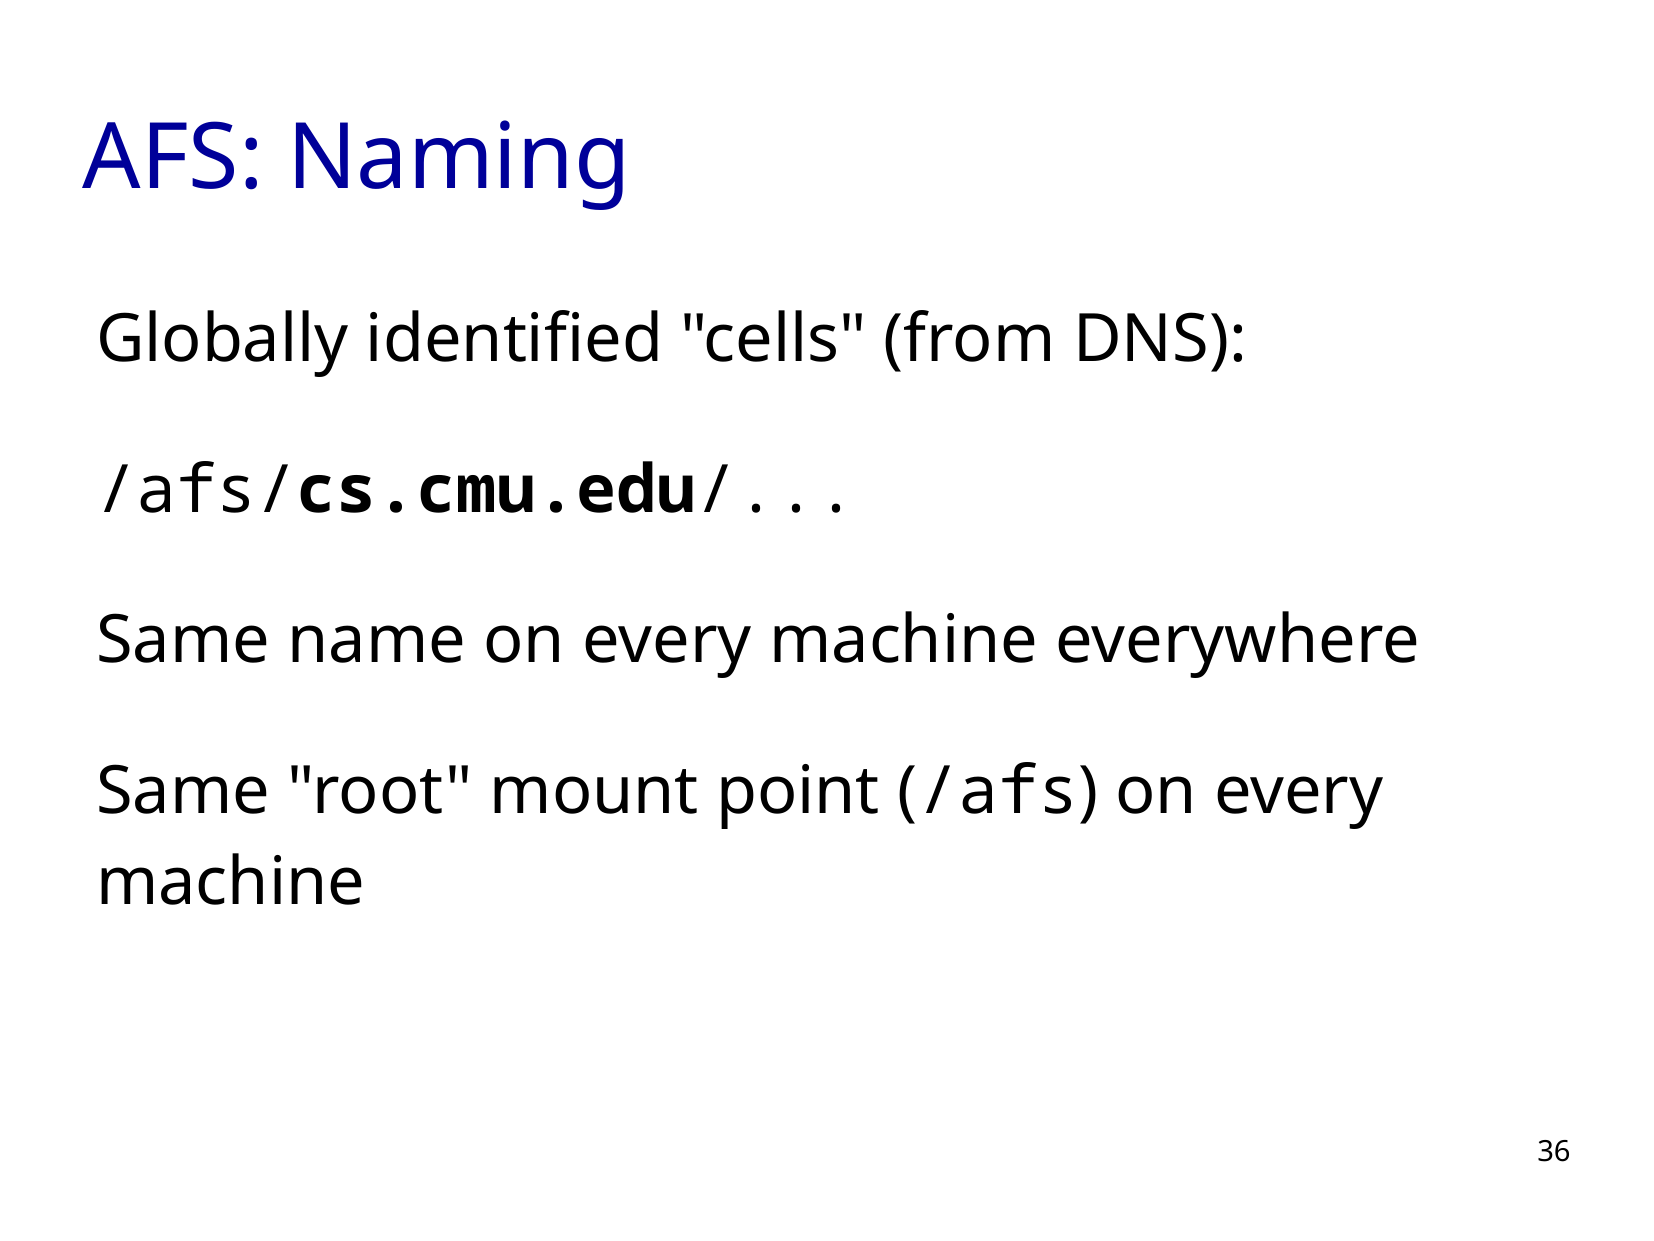

# AFS: Naming
Globally identified "cells" (from DNS):
/afs/cs.cmu.edu/...
Same name on every machine everywhere
Same "root" mount point (/afs) on every machine
36